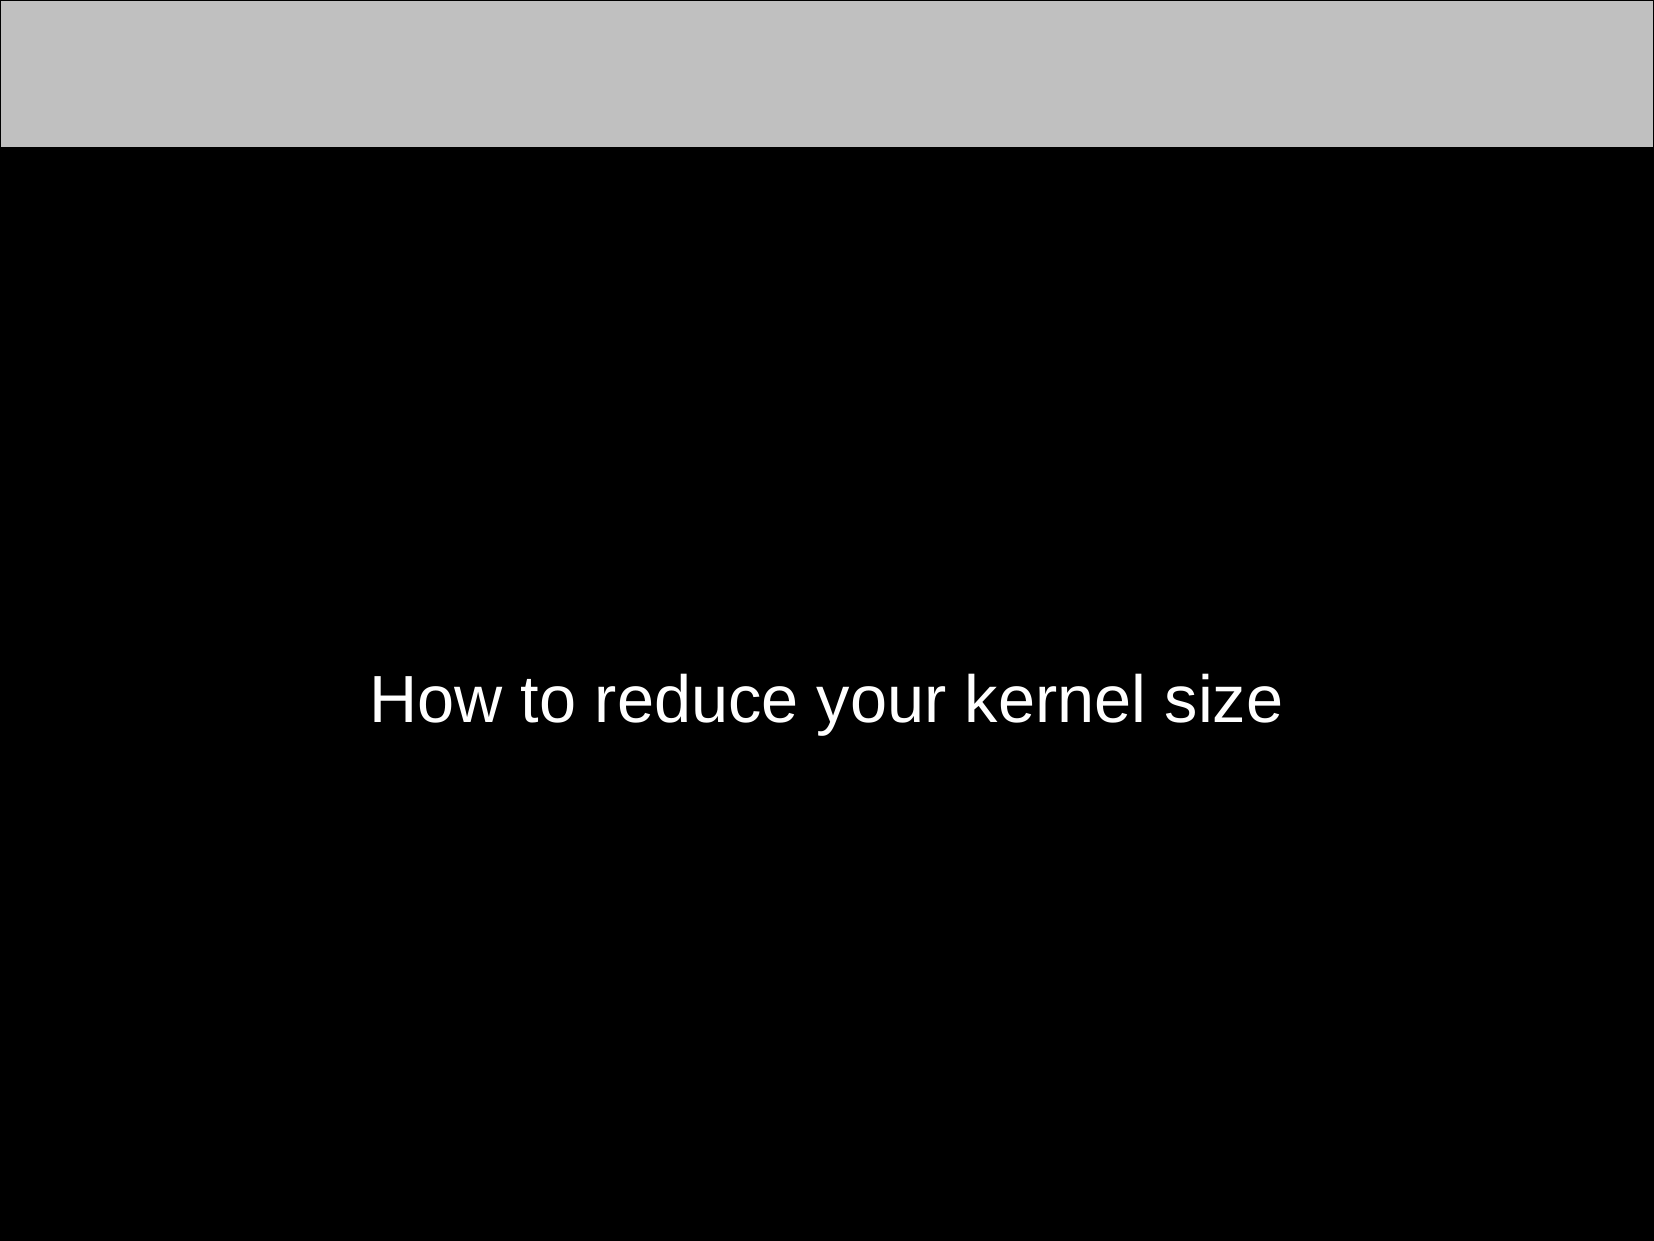

# How to reduce your kernel size